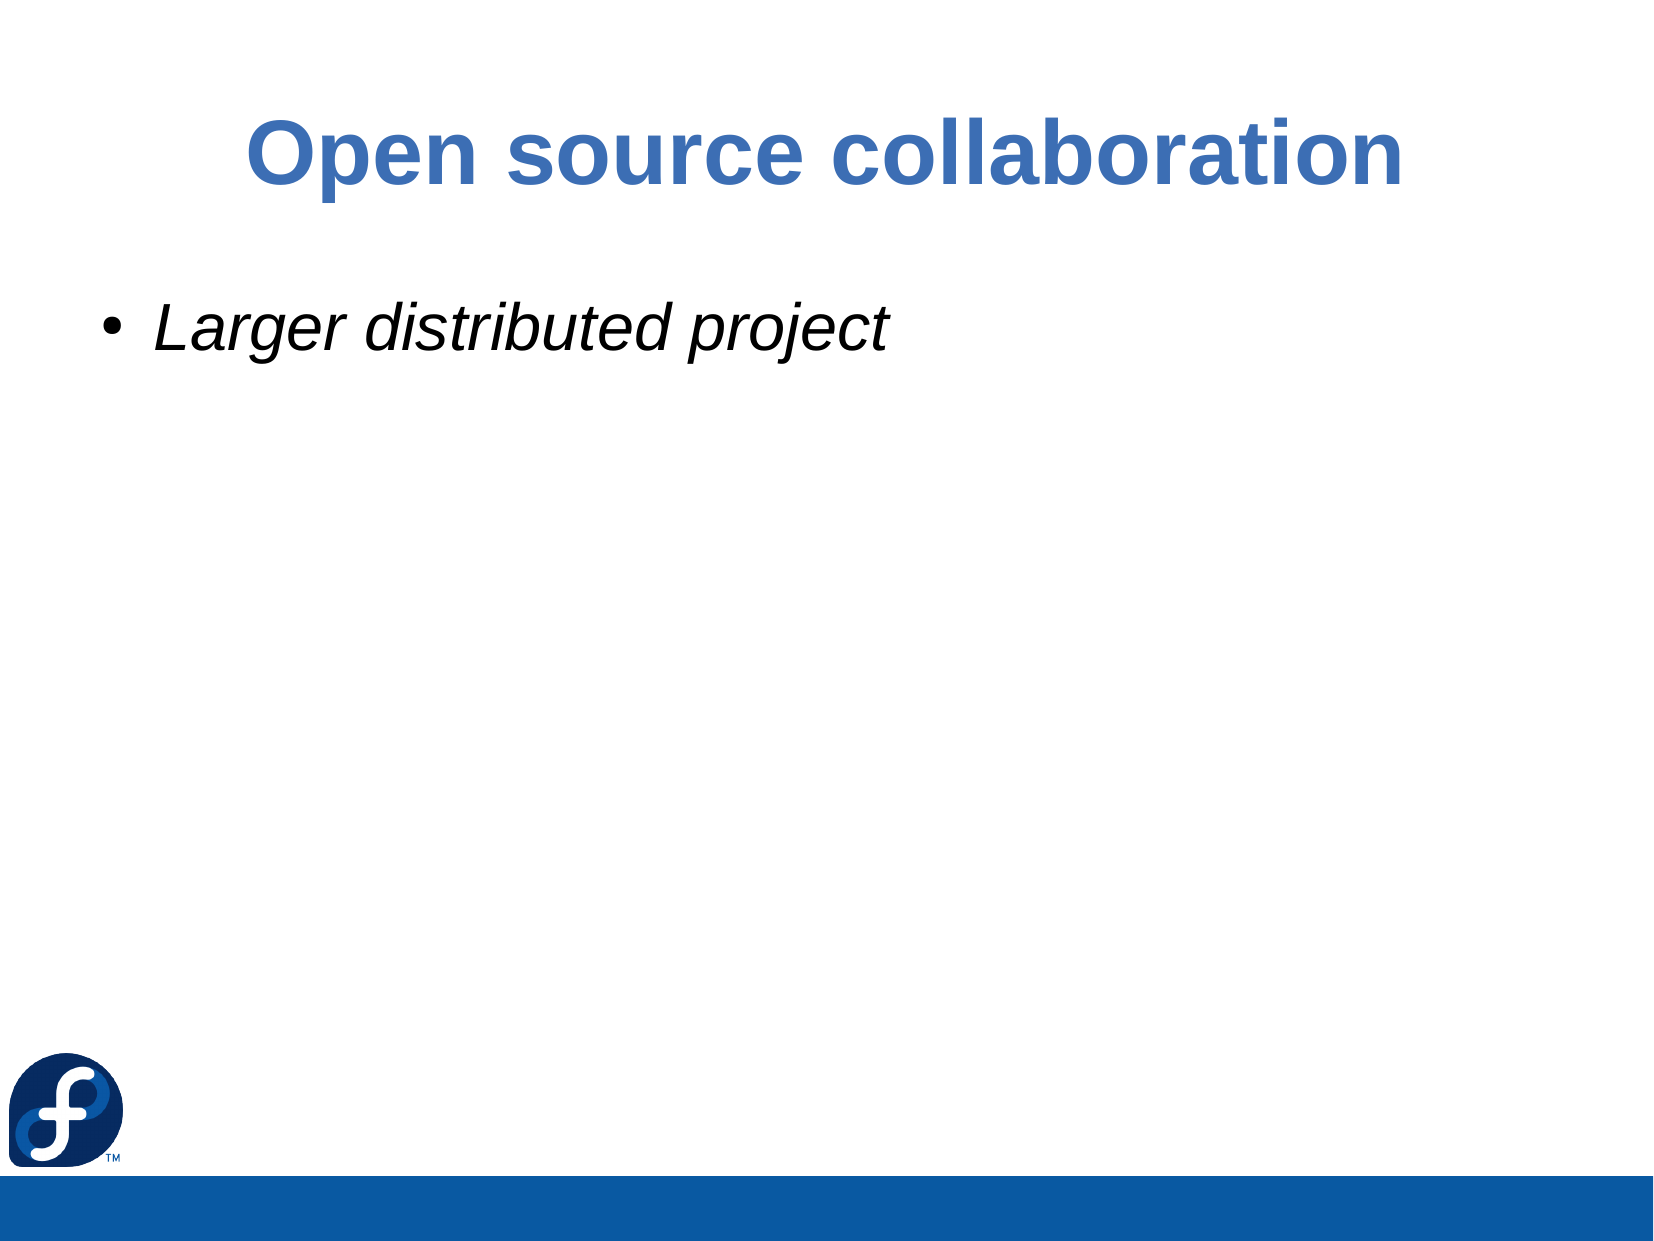

# Open source collaboration
Larger distributed project